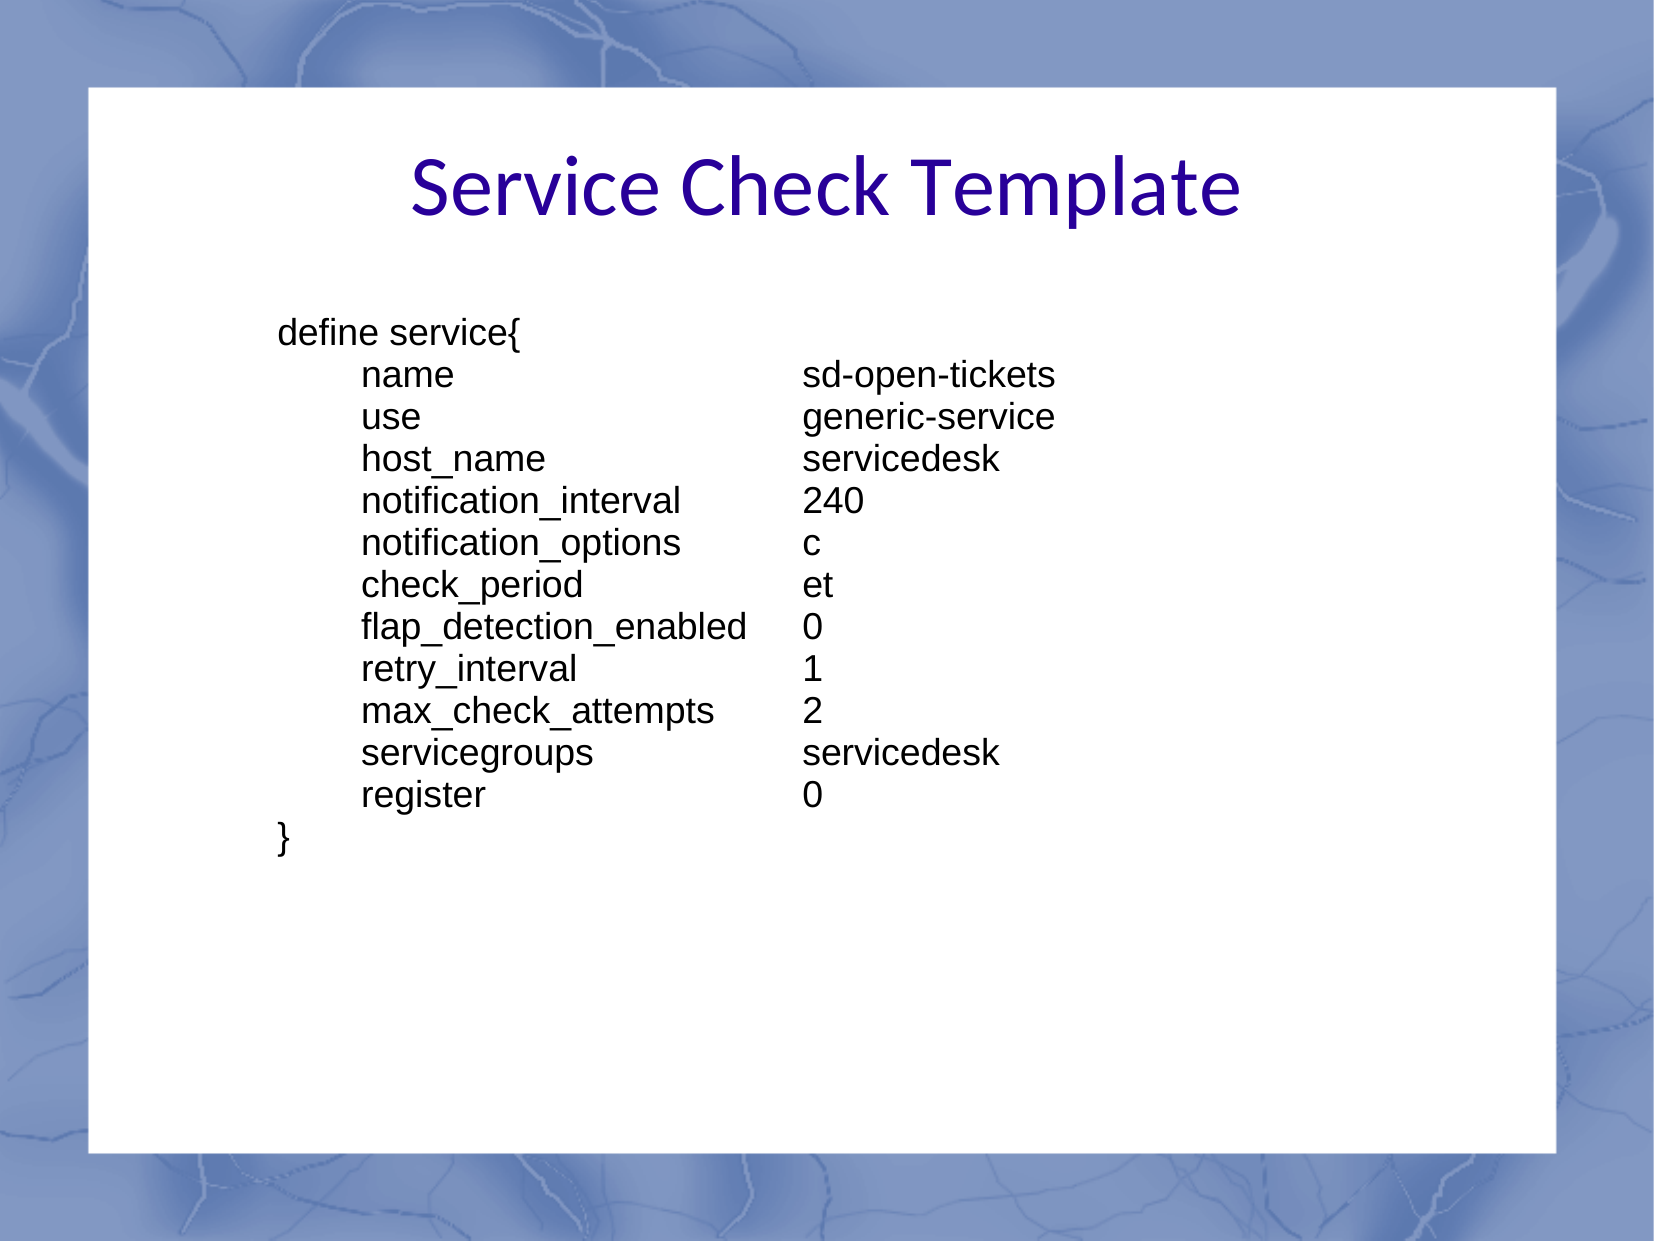

# Service Check Template
define service{
 name 		sd-open-tickets
 use 		generic-service
 host_name 		servicedesk
 notification_interval 		240
 notification_options 		c
 check_period 		et
 flap_detection_enabled 	0
 retry_interval 		1
 max_check_attempts 	2
 servicegroups 		servicedesk
 register 	 		0
}